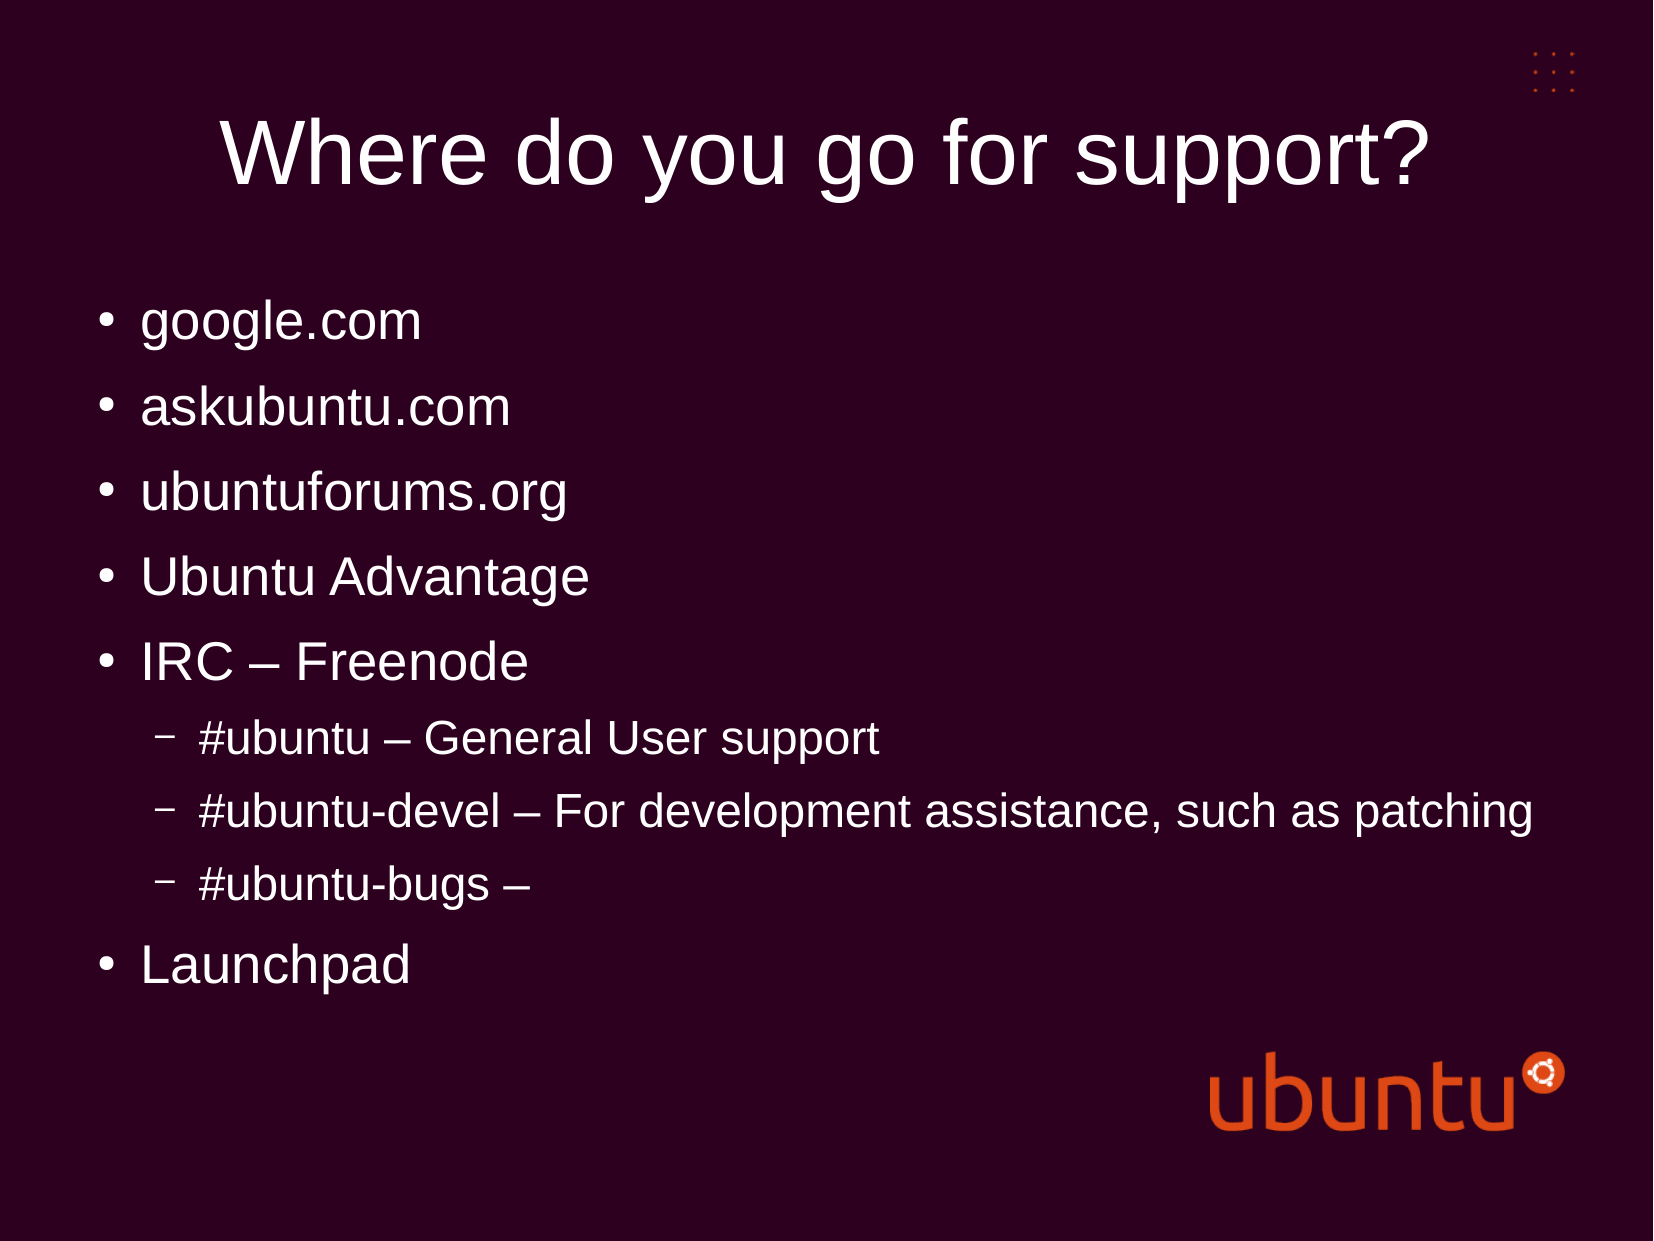

# Where do you go for support?
google.com
askubuntu.com
ubuntuforums.org
Ubuntu Advantage
IRC – Freenode
#ubuntu – General User support
#ubuntu-devel – For development assistance, such as patching
#ubuntu-bugs –
Launchpad